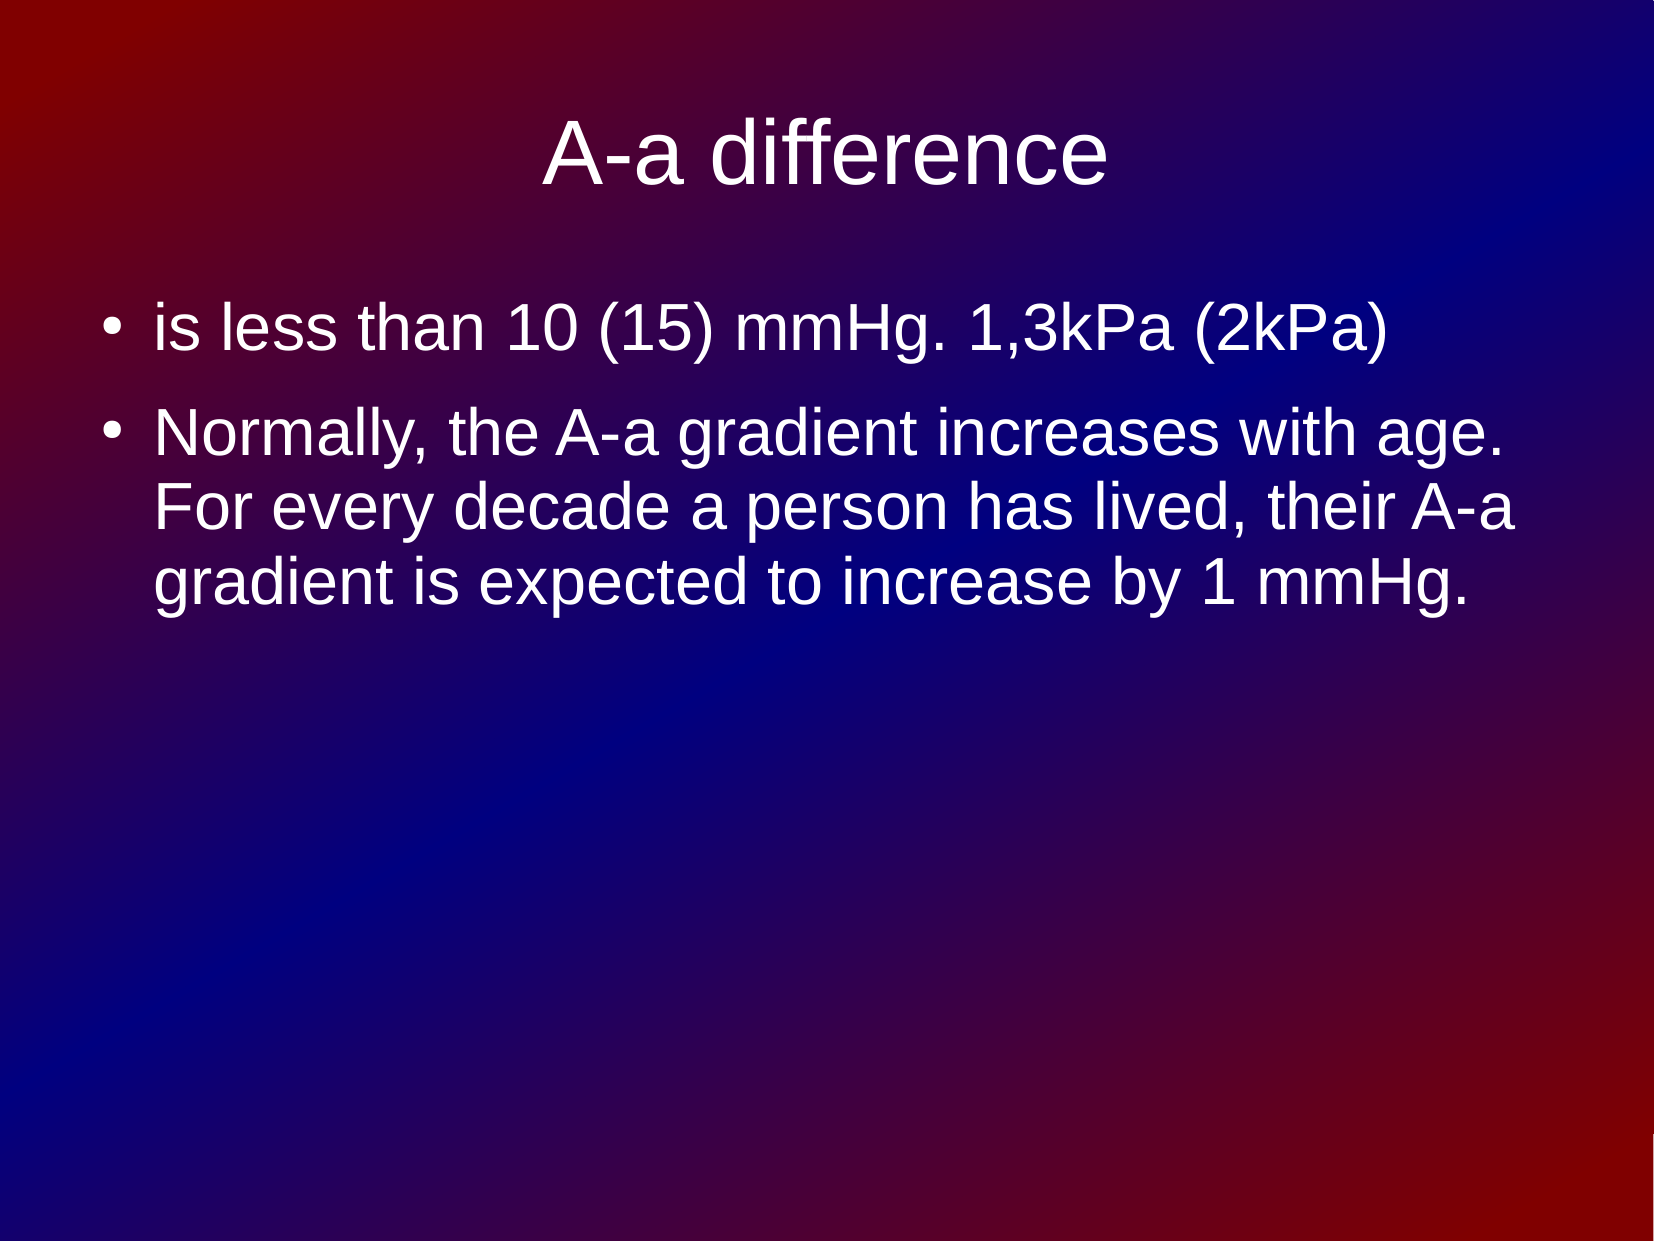

# A-a difference
is less than 10 (15) mmHg. 1,3kPa (2kPa)
Normally, the A-a gradient increases with age. For every decade a person has lived, their A-a gradient is expected to increase by 1 mmHg.